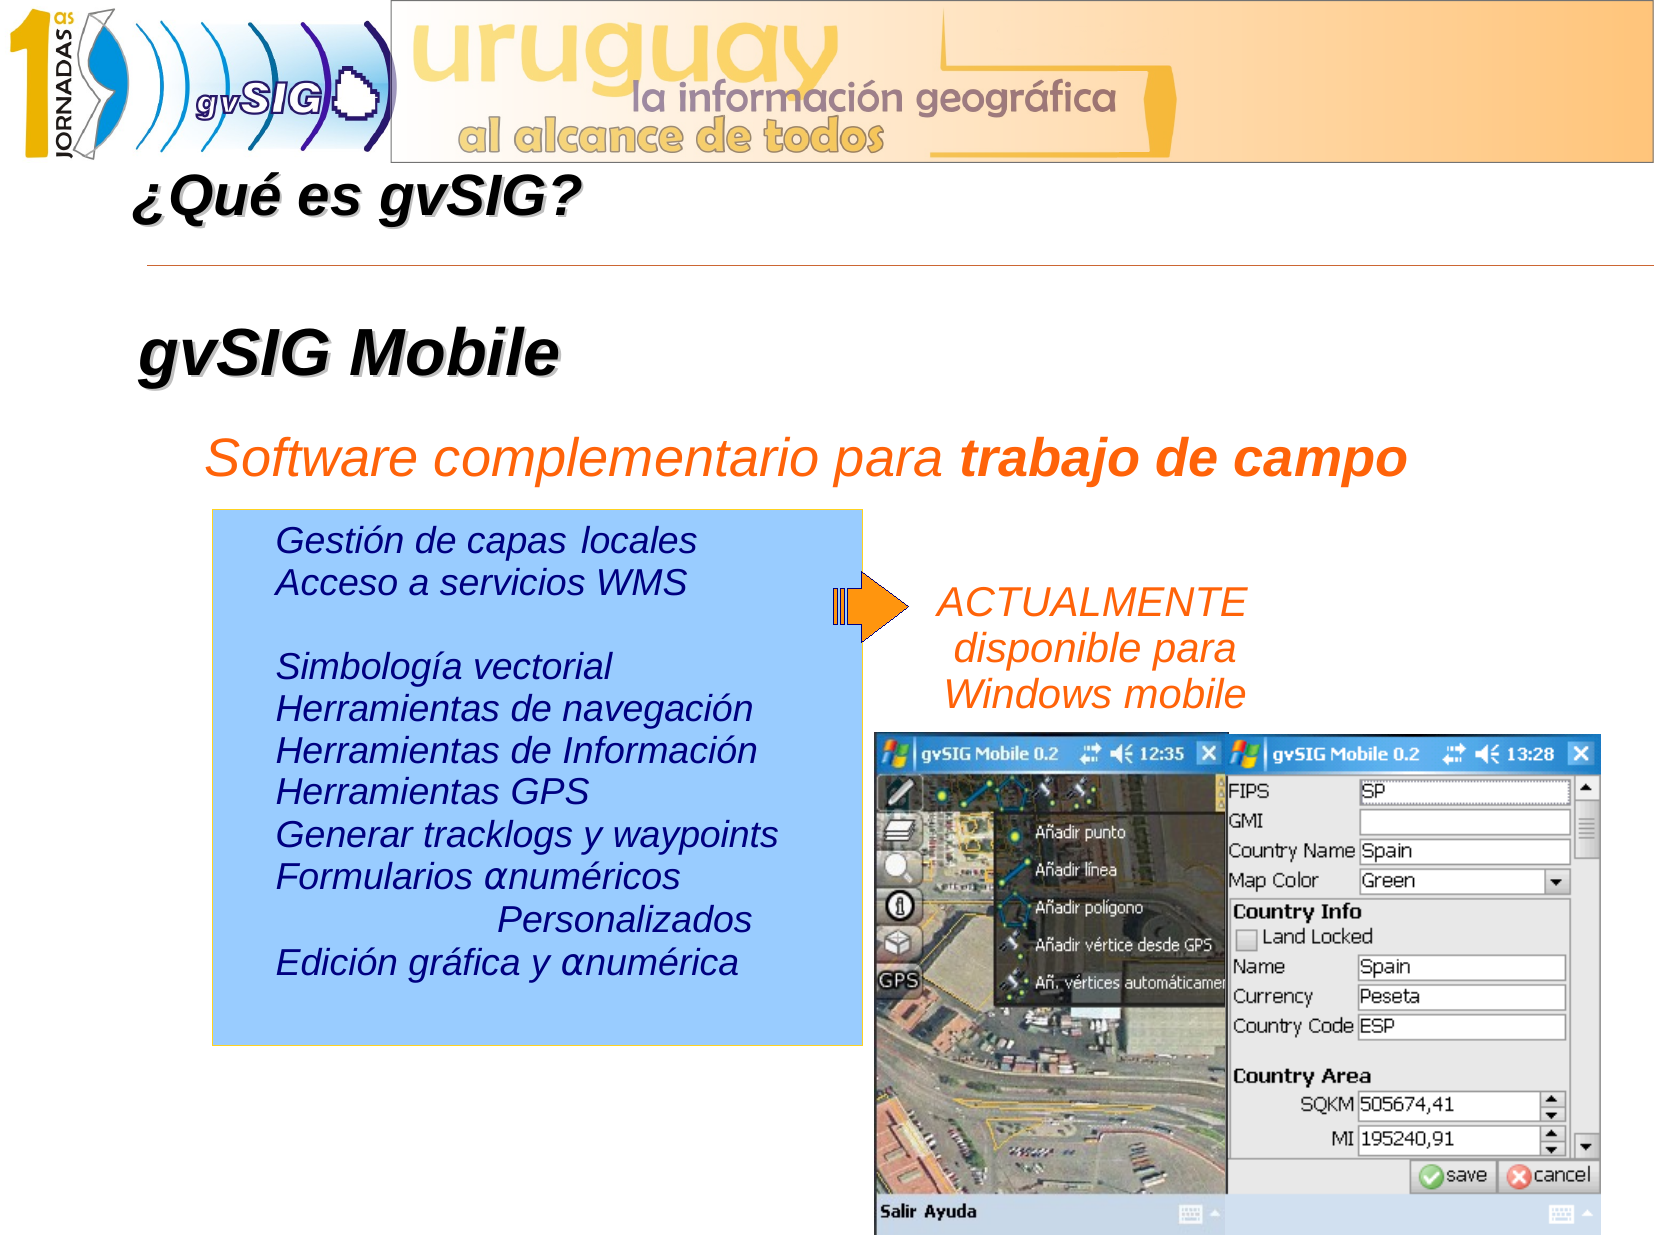

¿Qué es gvSIG?
gvSIG Mobile
Software complementario para trabajo de campo
Gestión de capas	 locales
Acceso a servicios WMS
Simbología vectorial
Herramientas de navegación
Herramientas de Información
Herramientas GPS
Generar tracklogs y waypoints
Formularios αnuméricos
			Personalizados
Edición gráfica y αnumérica
ACTUALMENTE
disponible para Windows mobile